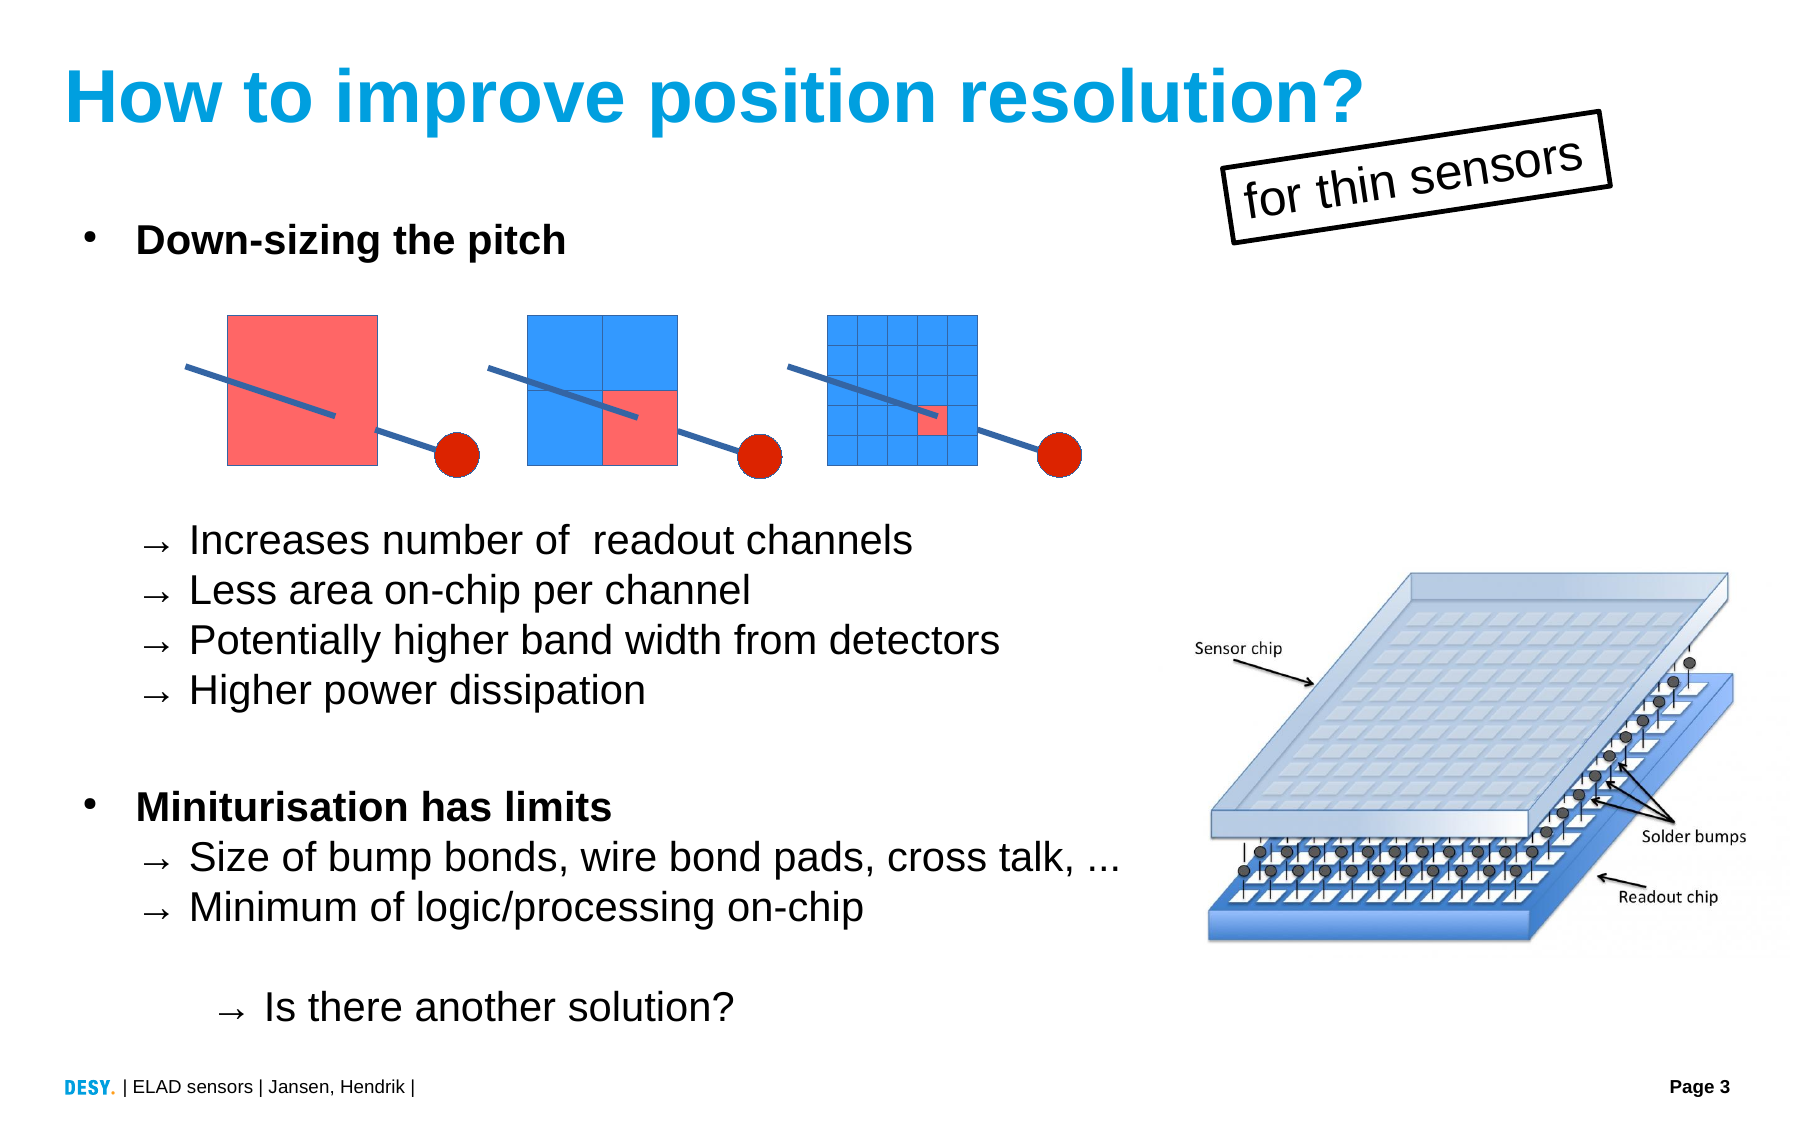

# How to improve position resolution?
for thin sensors
Down-sizing the pitch
→ Increases number of readout channels
→ Less area on-chip per channel
→ Potentially higher band width from detectors
→ Higher power dissipation
Miniturisation has limits
→ Size of bump bonds, wire bond pads, cross talk, ...
→ Minimum of logic/processing on-chip
	→ Is there another solution?